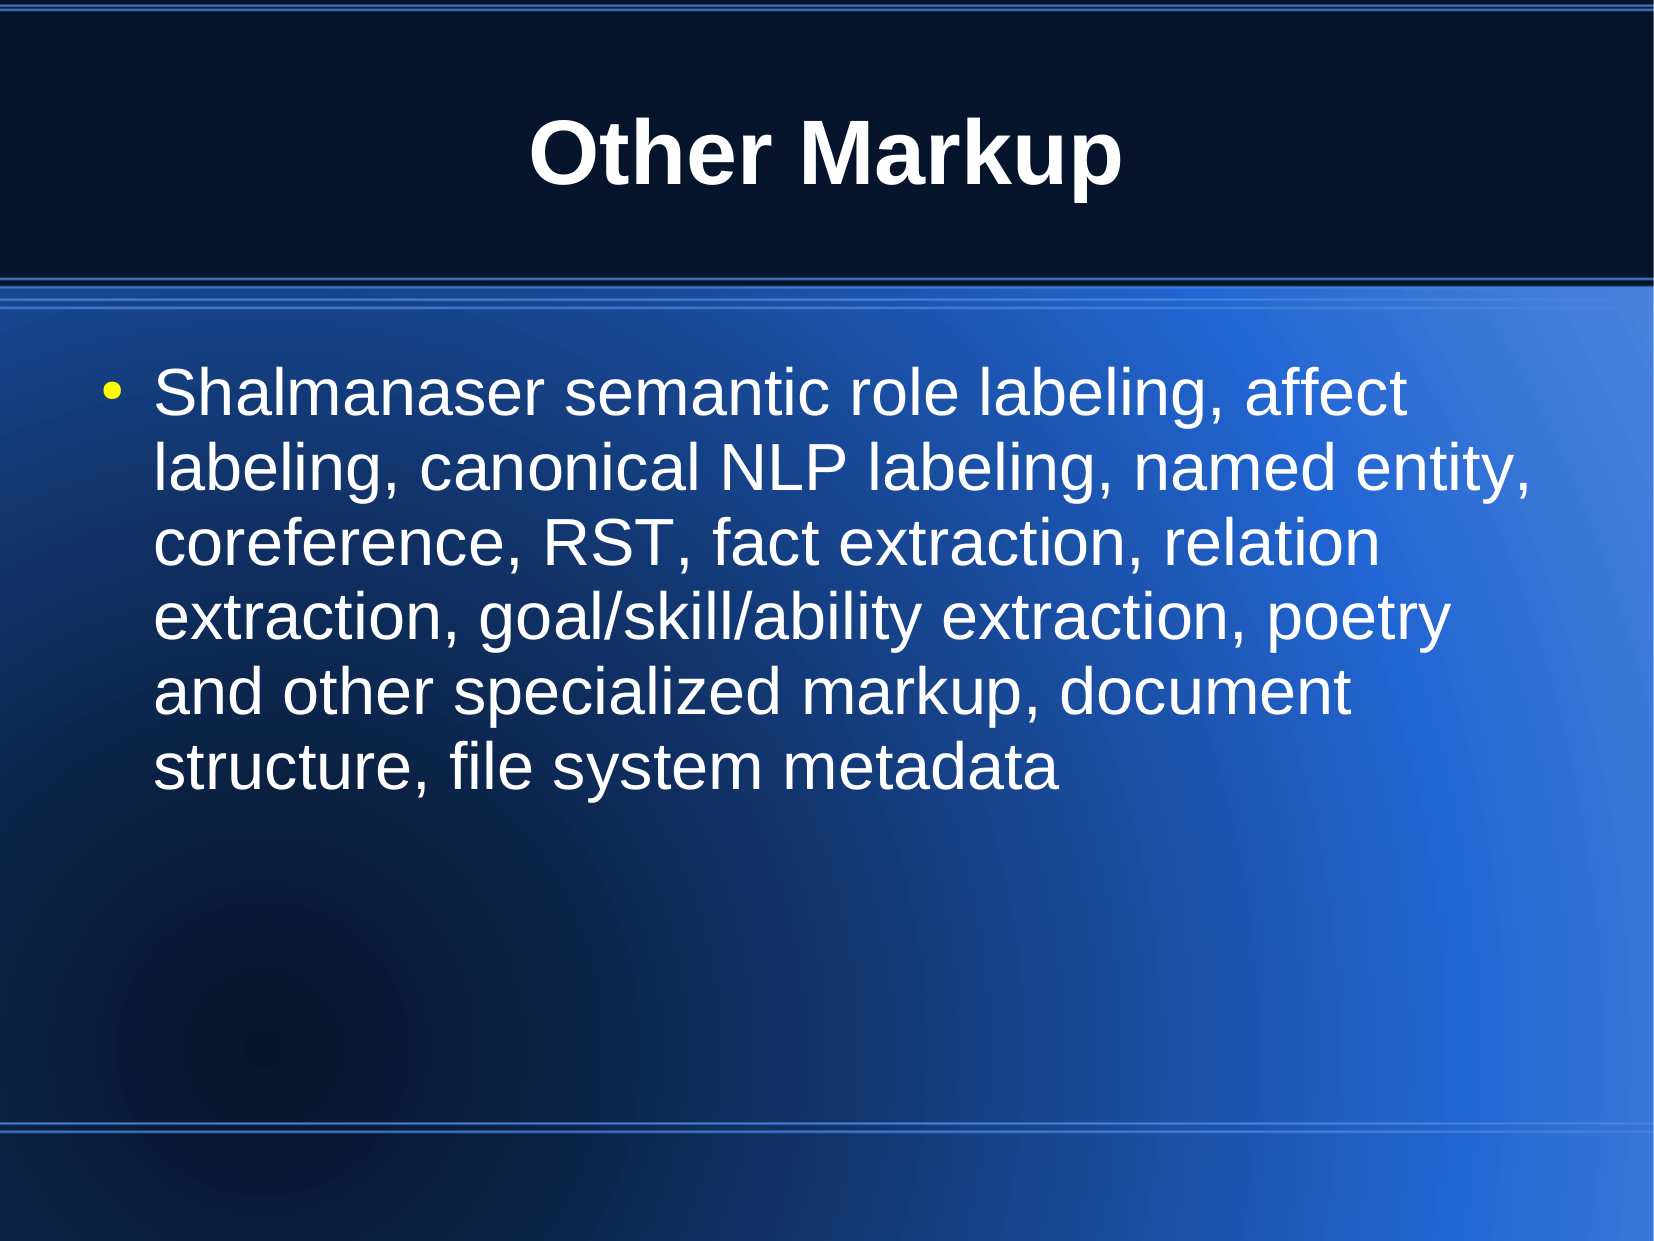

# Other Markup
Shalmanaser semantic role labeling, affect labeling, canonical NLP labeling, named entity, coreference, RST, fact extraction, relation extraction, goal/skill/ability extraction, poetry and other specialized markup, document structure, file system metadata